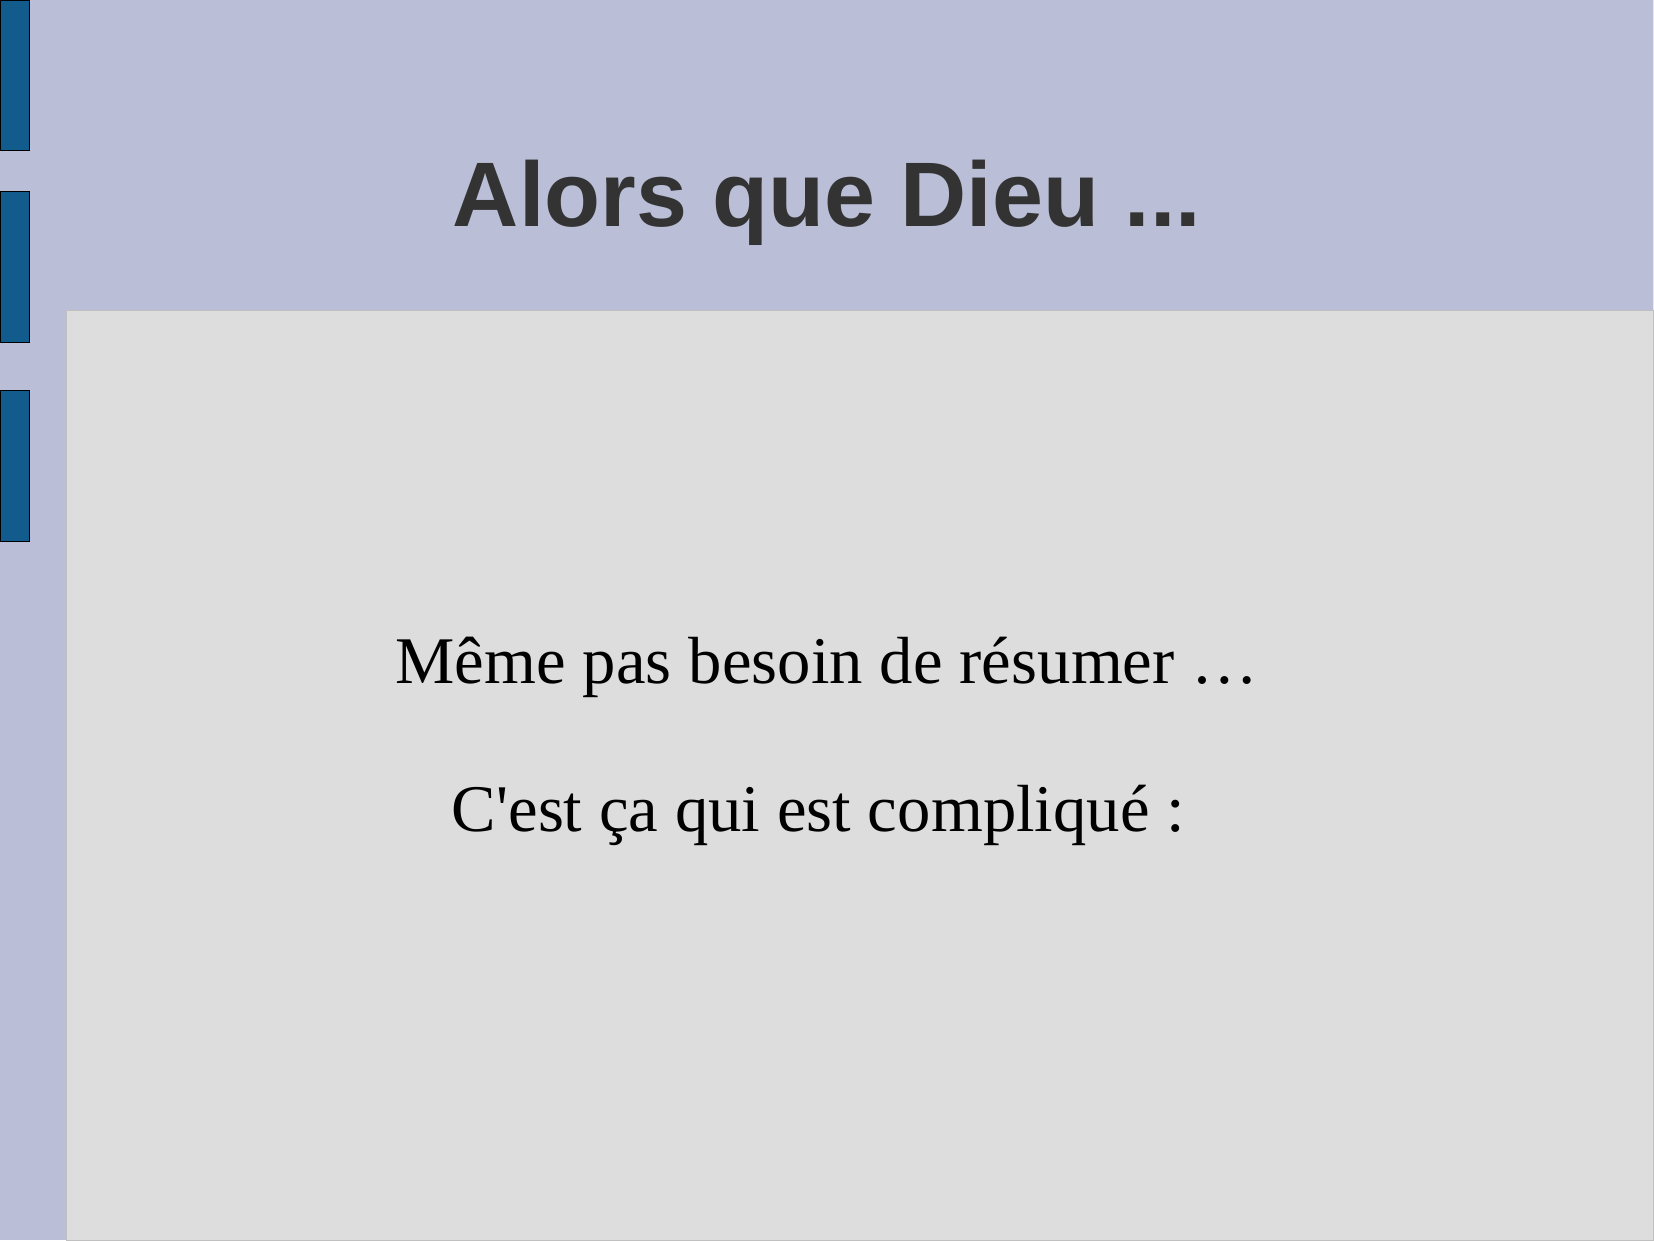

# Alors que Dieu ...
Même pas besoin de résumer …
C'est ça qui est compliqué :